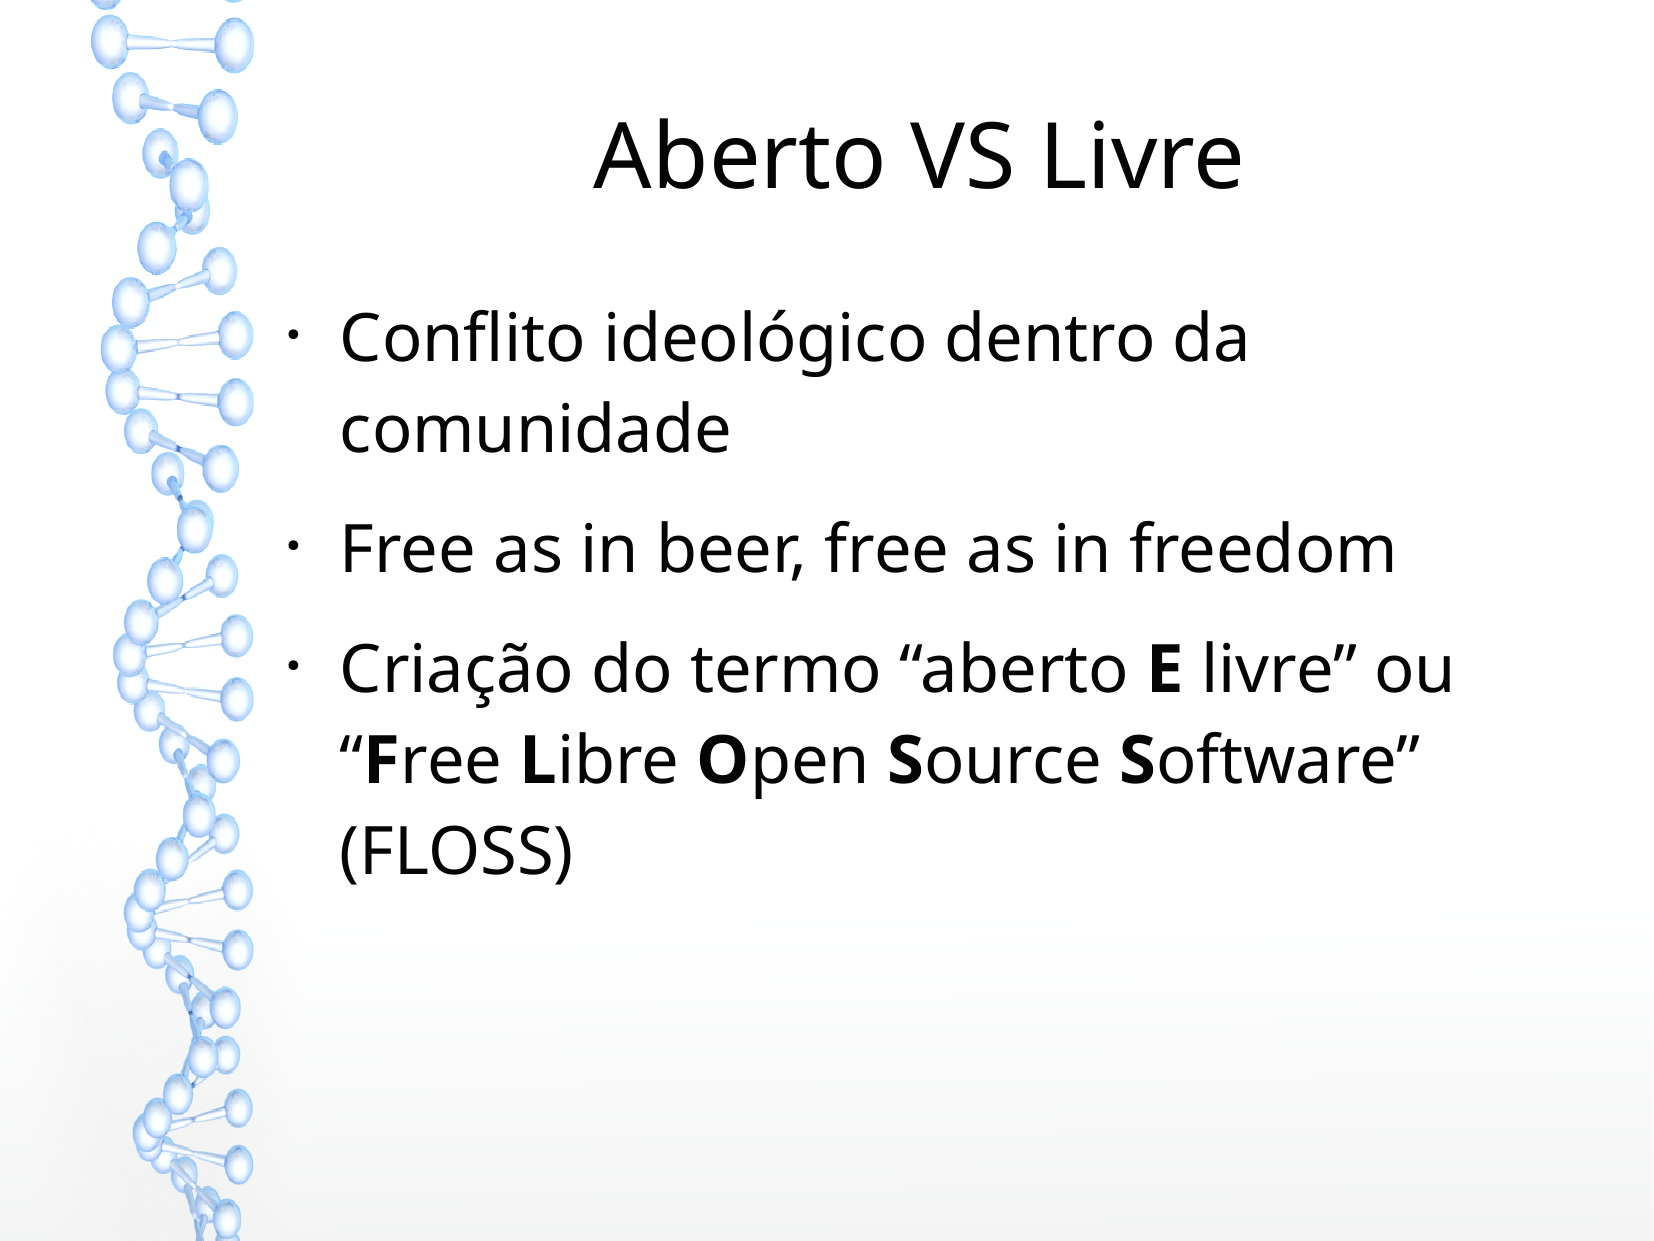

# Aberto VS Livre
Conflito ideológico dentro da comunidade
Free as in beer, free as in freedom
Criação do termo “aberto E livre” ou “Free Libre Open Source Software” (FLOSS)